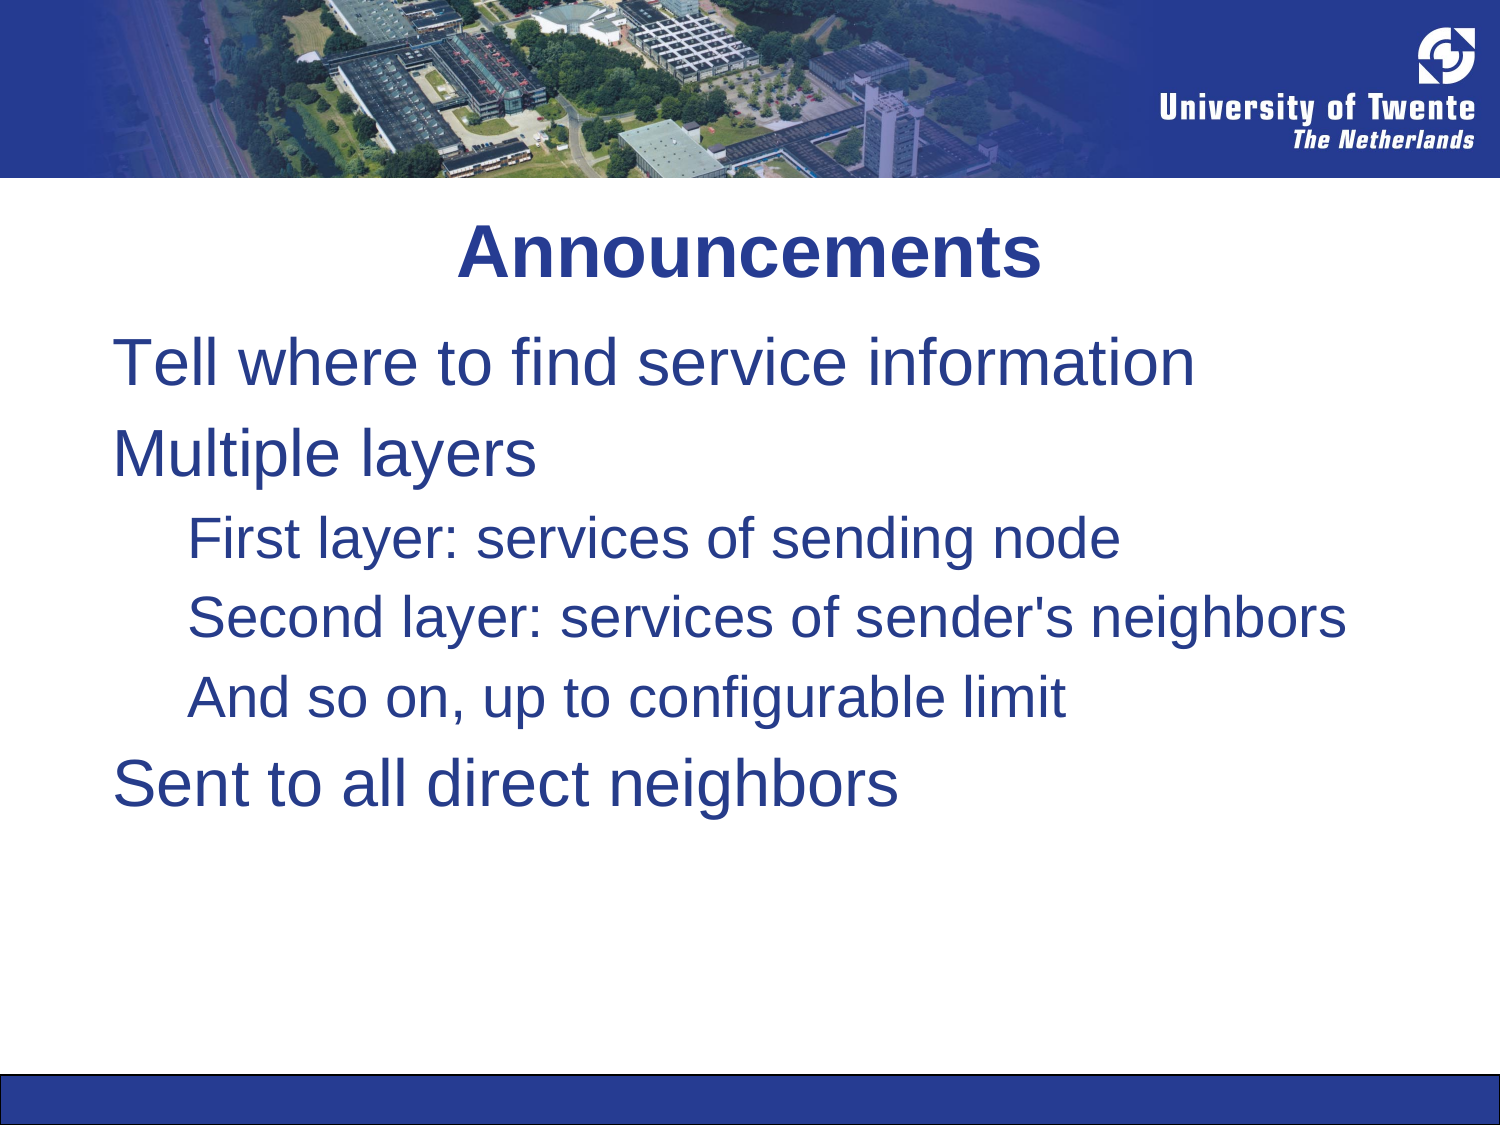

# Announcements
Tell where to find service information
Multiple layers
First layer: services of sending node
Second layer: services of sender's neighbors
And so on, up to configurable limit
Sent to all direct neighbors